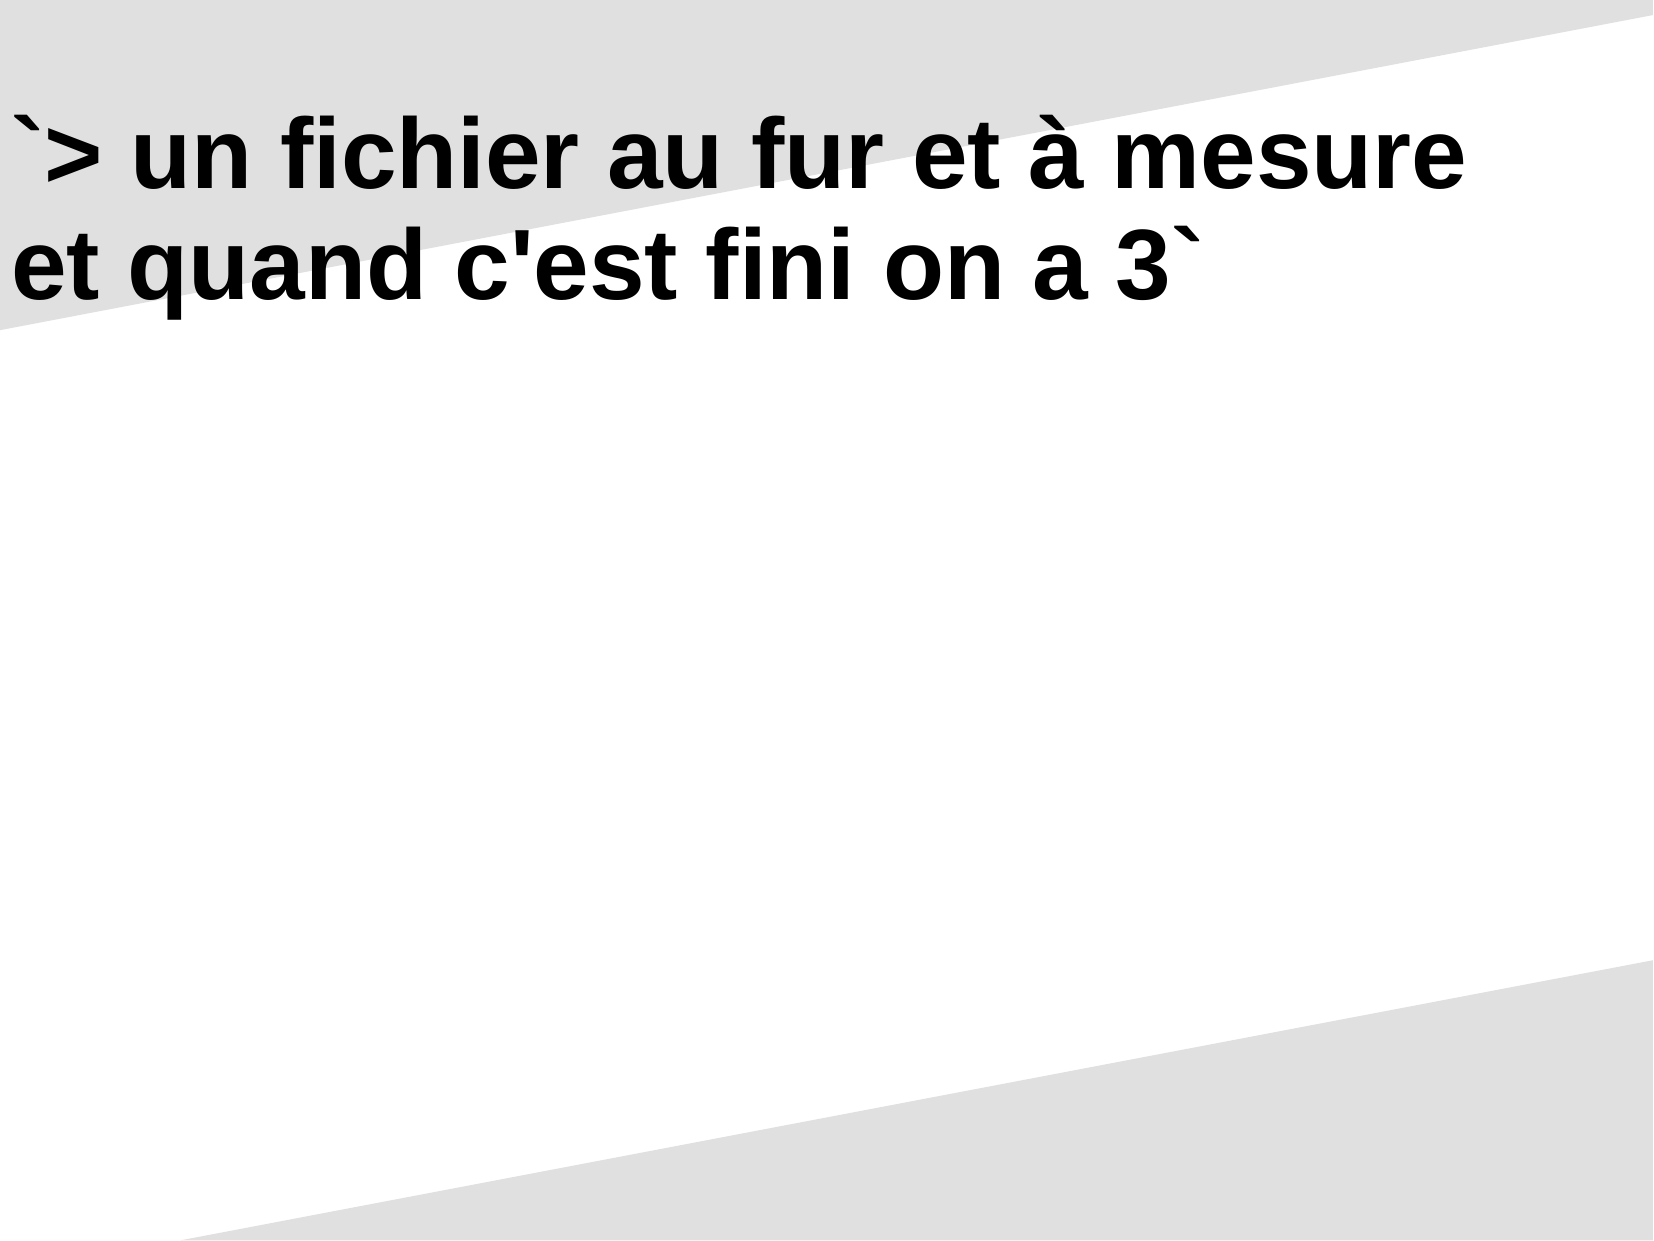

# `> un fichier au fur et à mesure et quand c'est fini on a 3`